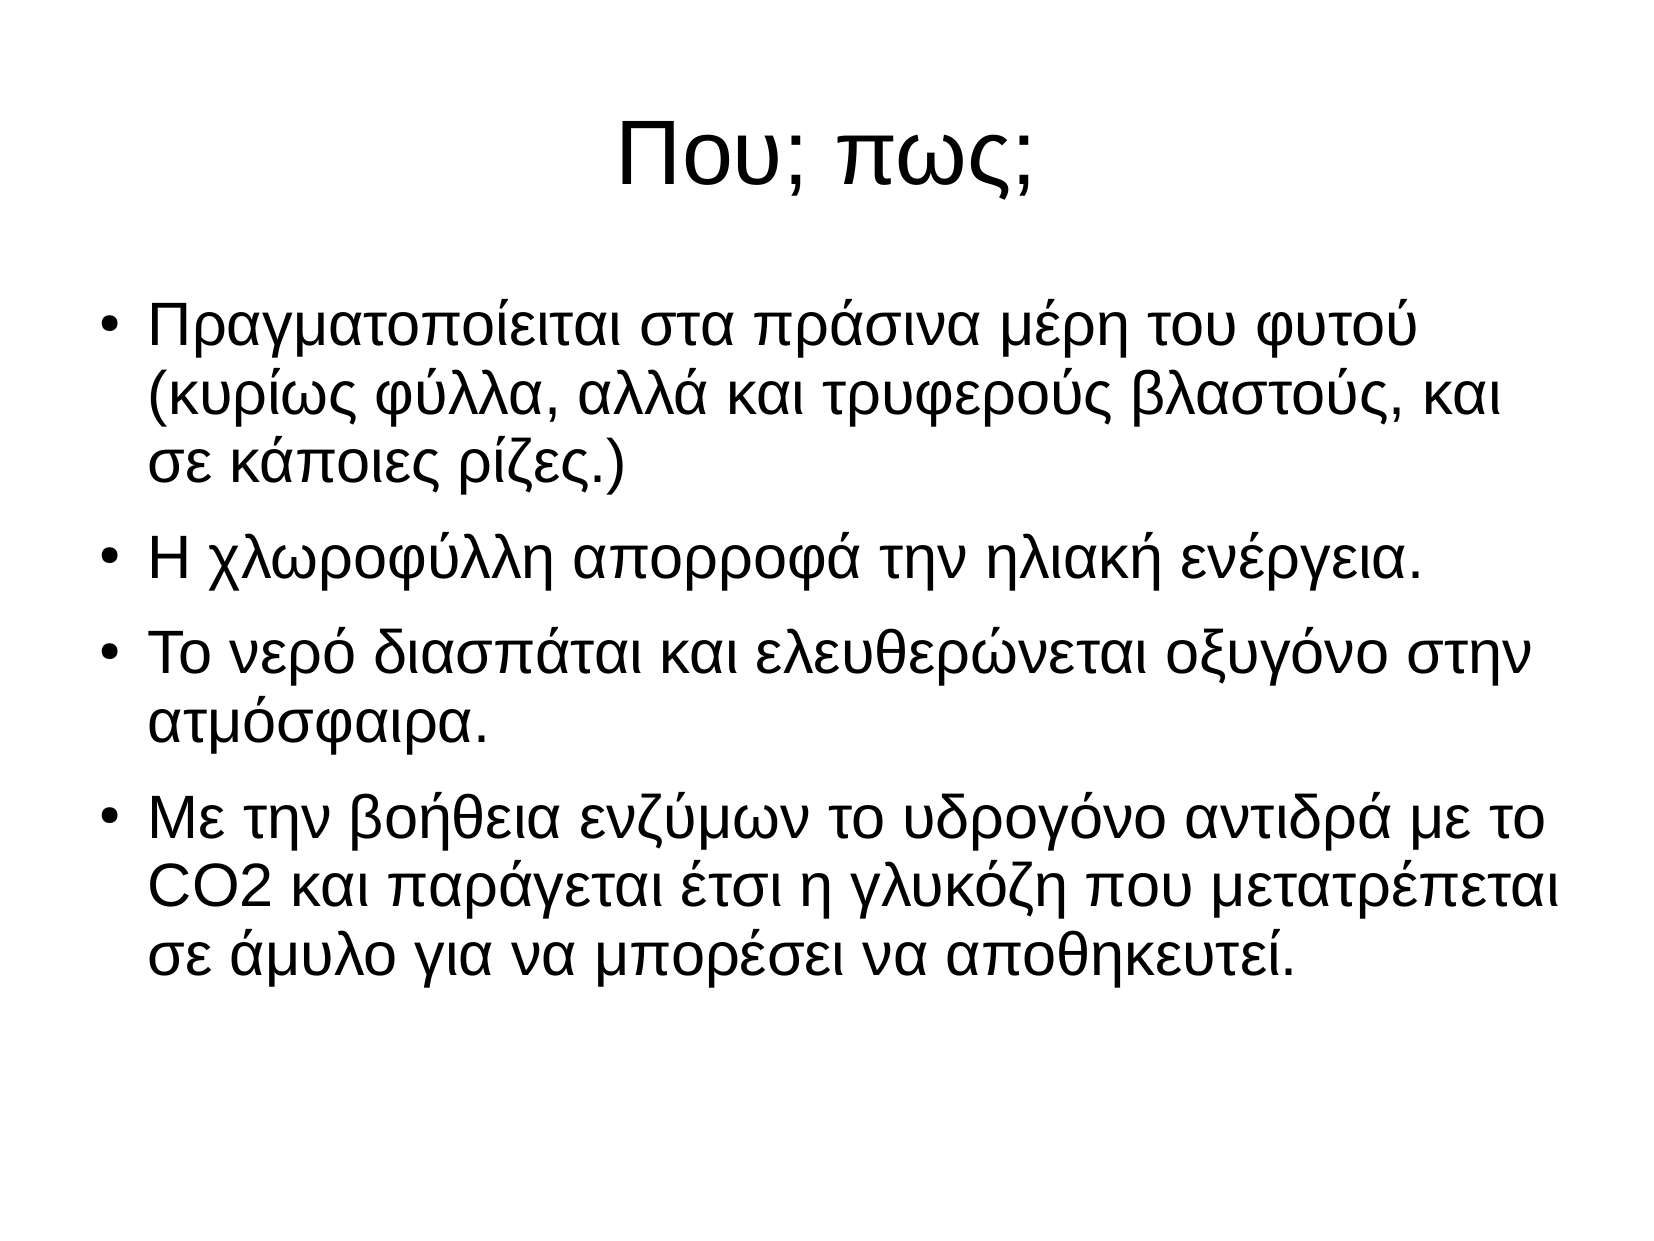

# Που; πως;
Πραγματοποίειται στα πράσινα μέρη του φυτού (κυρίως φύλλα, αλλά και τρυφερούς βλαστούς, και σε κάποιες ρίζες.)
Η χλωροφύλλη απορροφά την ηλιακή ενέργεια.
Το νερό διασπάται και ελευθερώνεται οξυγόνο στην ατμόσφαιρα.
Με την βοήθεια ενζύμων το υδρογόνο αντιδρά με το CO2 και παράγεται έτσι η γλυκόζη που μετατρέπεται σε άμυλο για να μπορέσει να αποθηκευτεί.